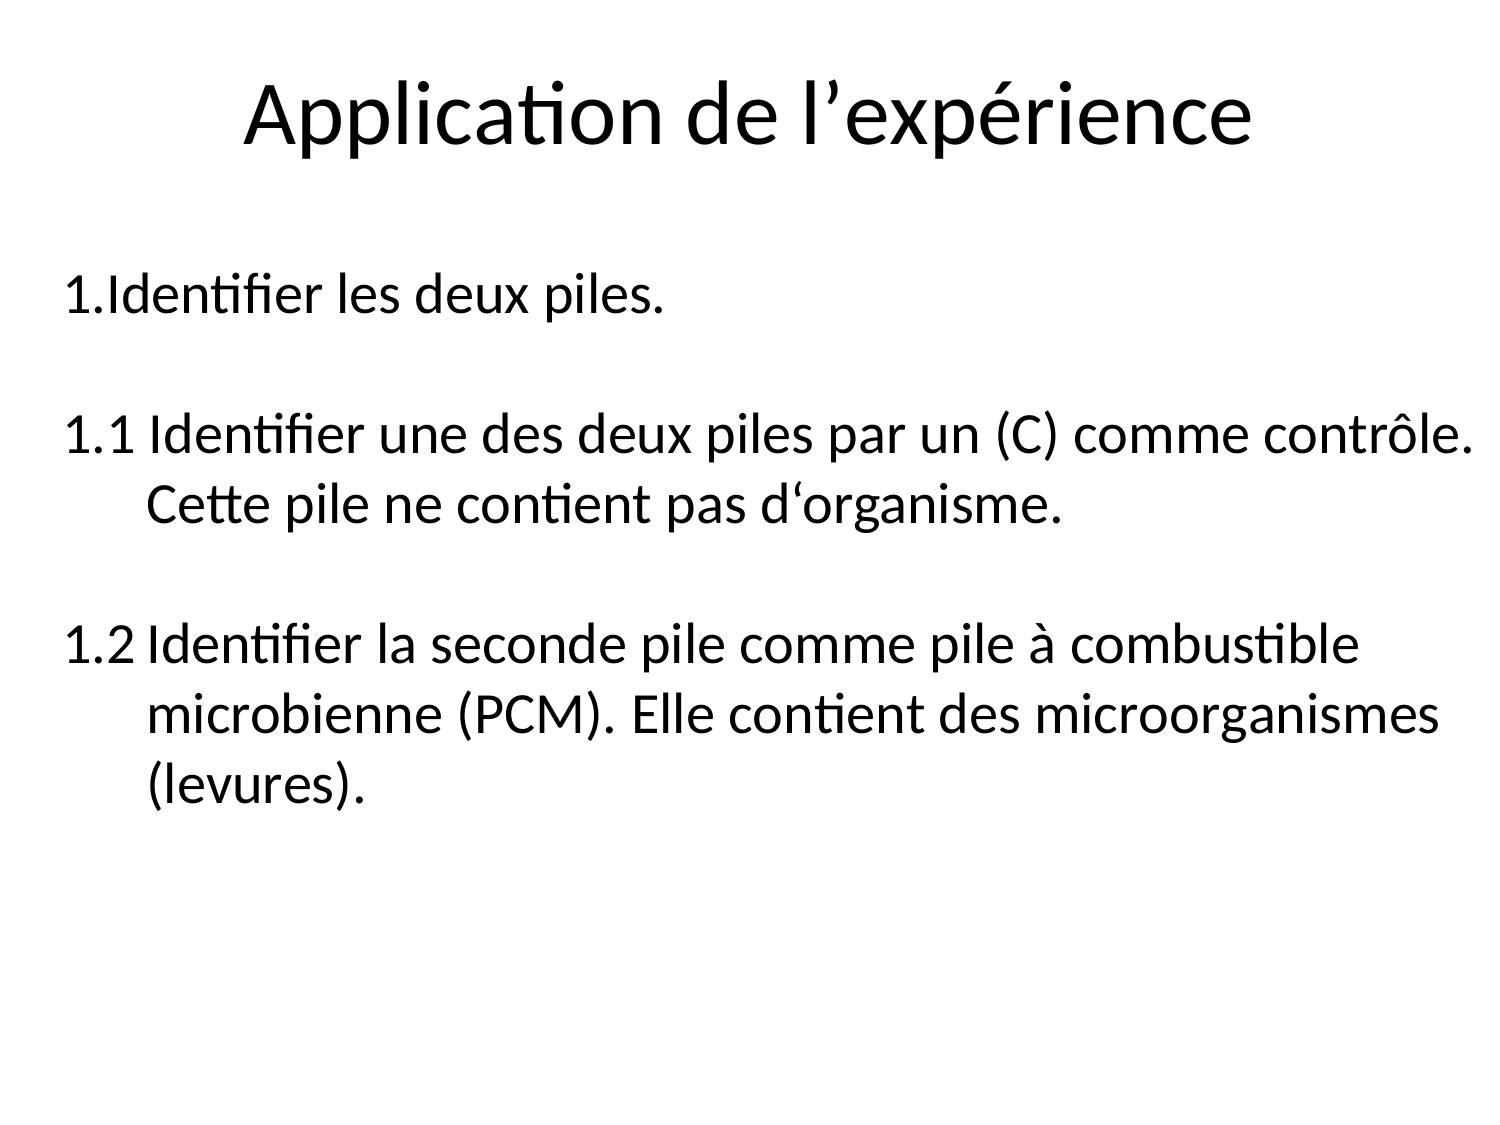

# Application de l’expérience
Identifier les deux piles.
1.1 Identifier une des deux piles par un (C) comme contrôle. Cette pile ne contient pas d‘organisme.
1.2	Identifier la seconde pile comme pile à combustible microbienne (PCM). Elle contient des microorganismes (levures).